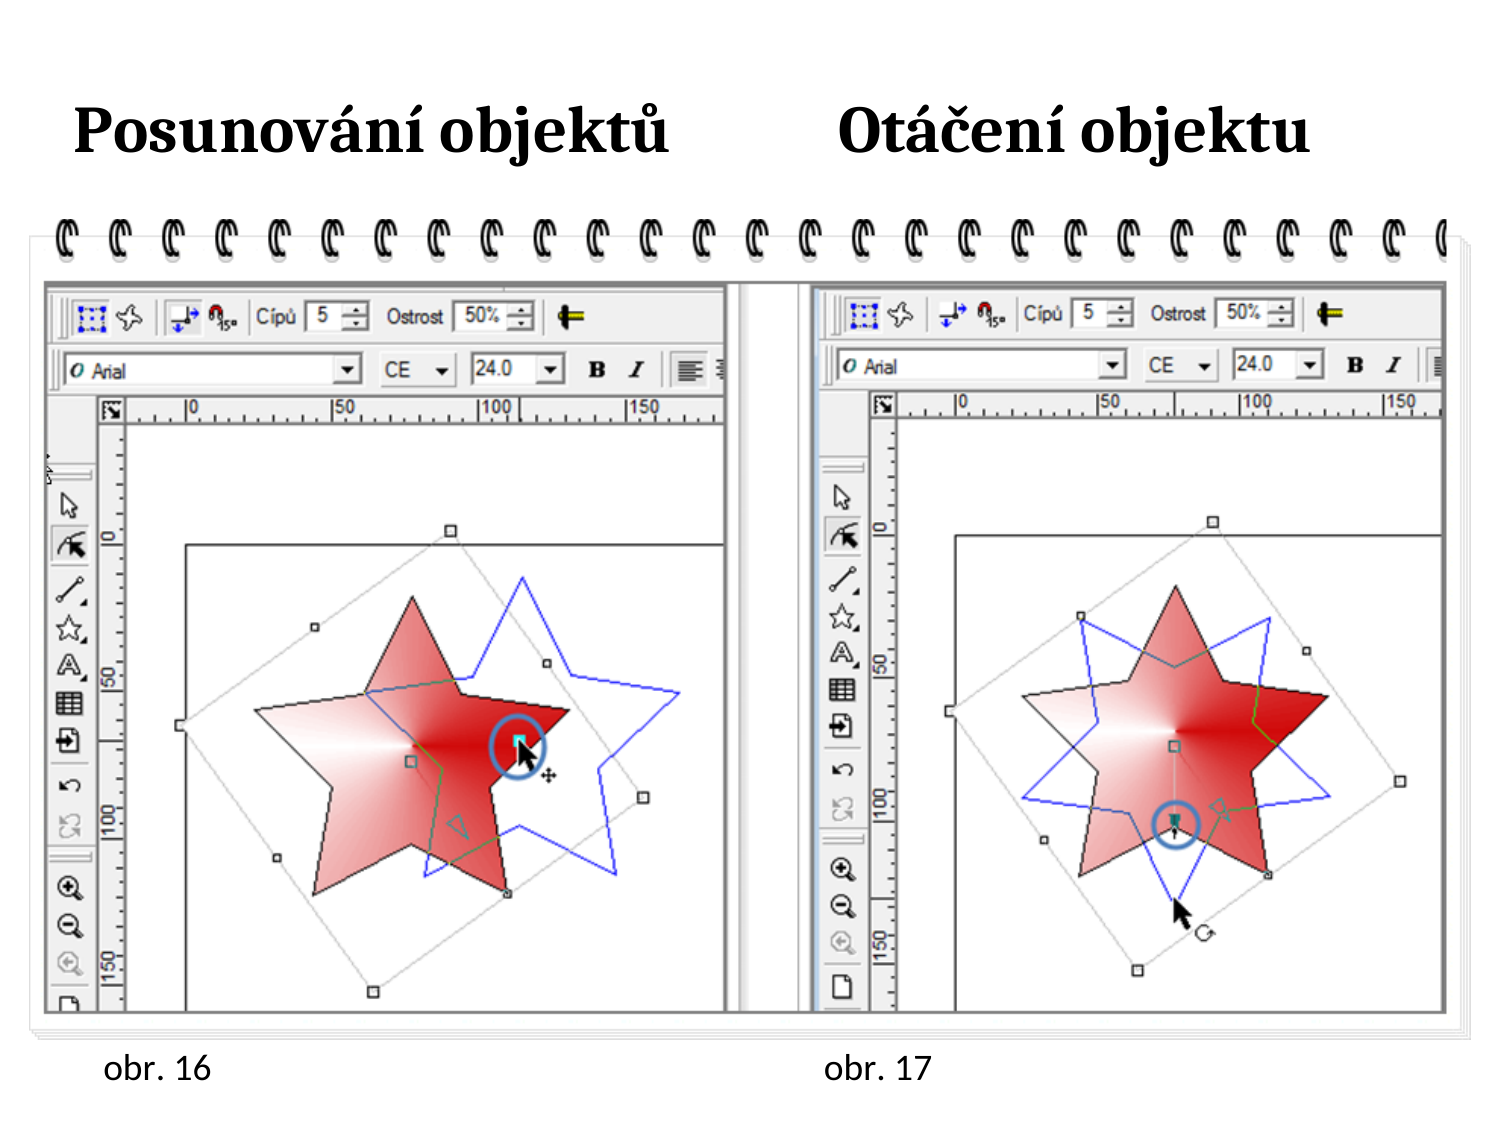

Posunování objektů	Otáčení objektu
obr. 16
obr. 17